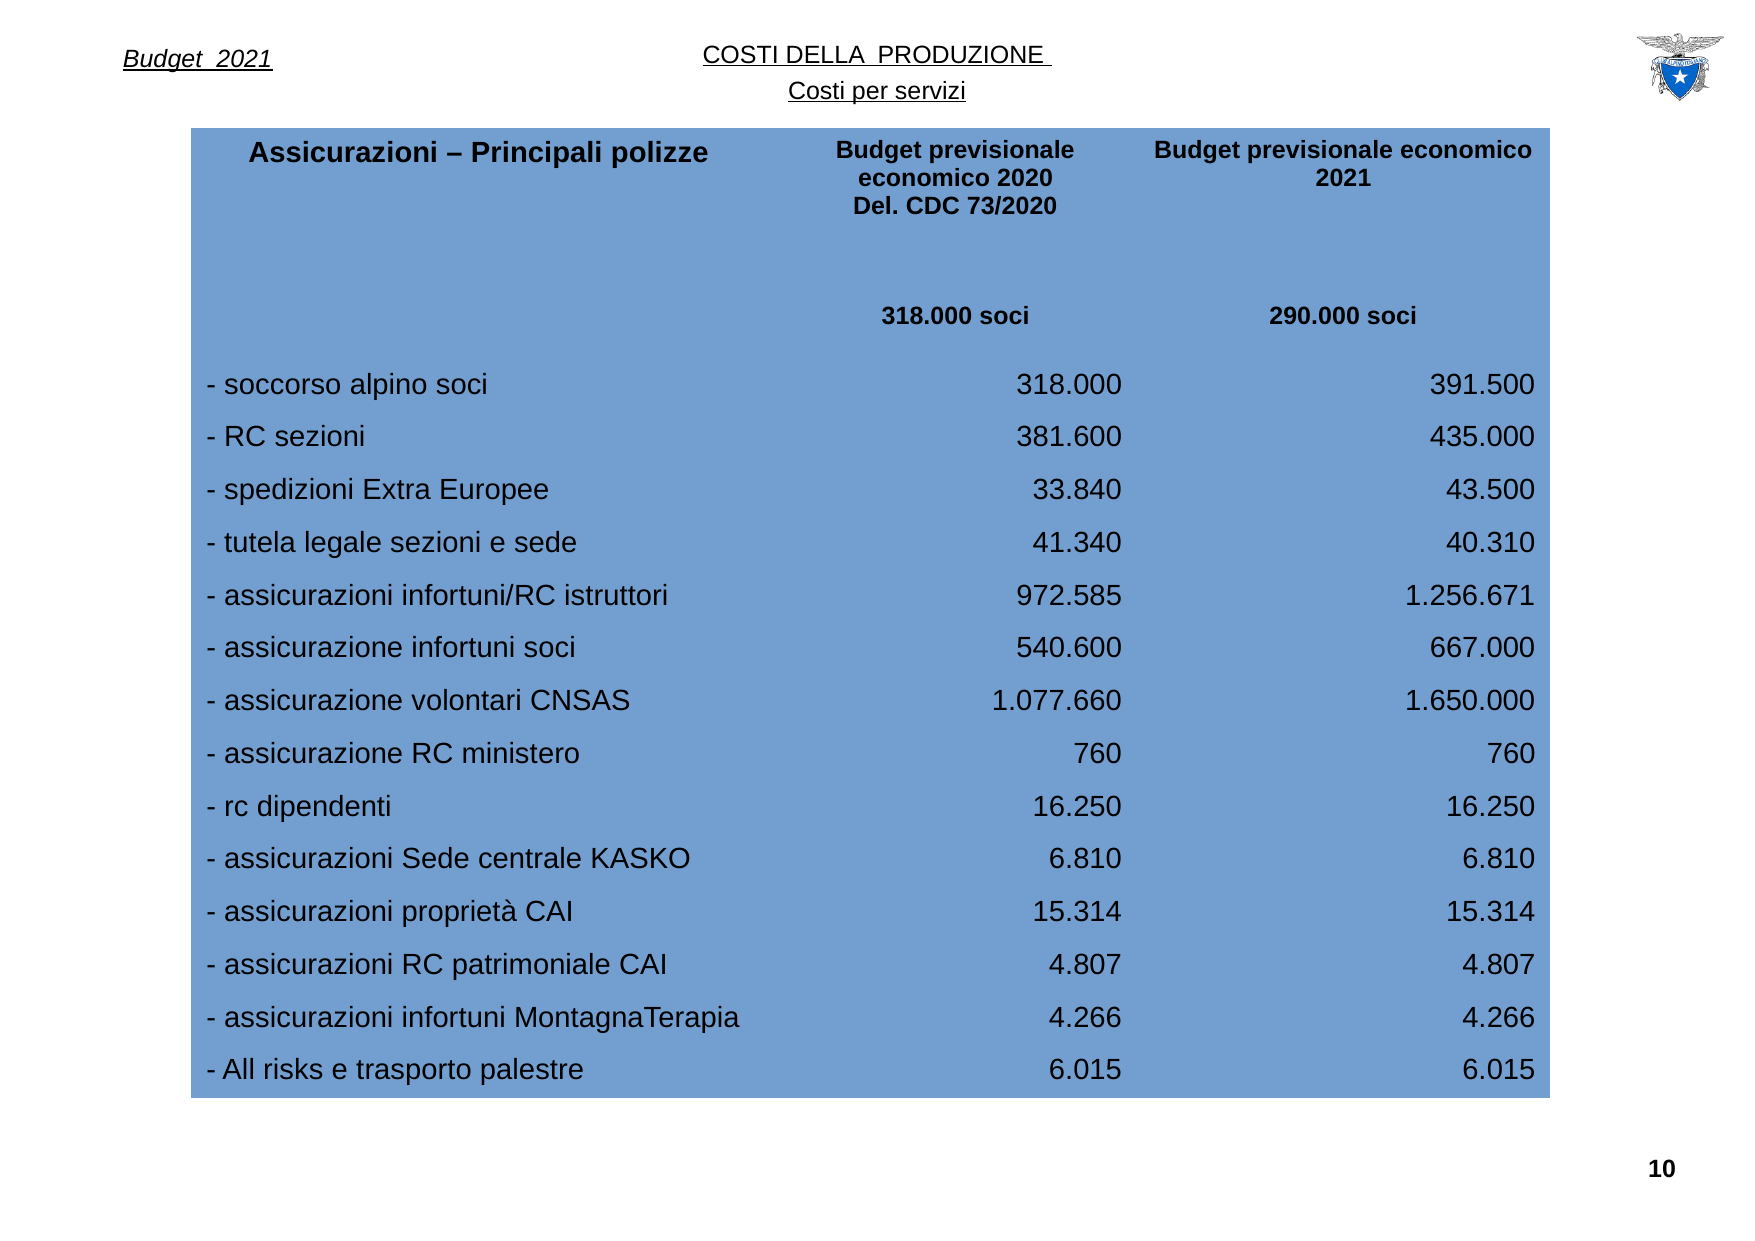

COSTI DELLA PRODUZIONE
Costi per servizi
Budget 2021
| Assicurazioni – Principali polizze | Budget previsionale economico 2020 Del. CDC 73/2020 | Budget previsionale economico 2021 |
| --- | --- | --- |
| | 318.000 soci | 290.000 soci |
| - soccorso alpino soci | 318.000 | 391.500 |
| - RC sezioni | 381.600 | 435.000 |
| - spedizioni Extra Europee | 33.840 | 43.500 |
| - tutela legale sezioni e sede | 41.340 | 40.310 |
| - assicurazioni infortuni/RC istruttori | 972.585 | 1.256.671 |
| - assicurazione infortuni soci | 540.600 | 667.000 |
| - assicurazione volontari CNSAS | 1.077.660 | 1.650.000 |
| - assicurazione RC ministero | 760 | 760 |
| - rc dipendenti | 16.250 | 16.250 |
| - assicurazioni Sede centrale KASKO | 6.810 | 6.810 |
| - assicurazioni proprietà CAI | 15.314 | 15.314 |
| - assicurazioni RC patrimoniale CAI | 4.807 | 4.807 |
| - assicurazioni infortuni MontagnaTerapia | 4.266 | 4.266 |
| - All risks e trasporto palestre | 6.015 | 6.015 |
10